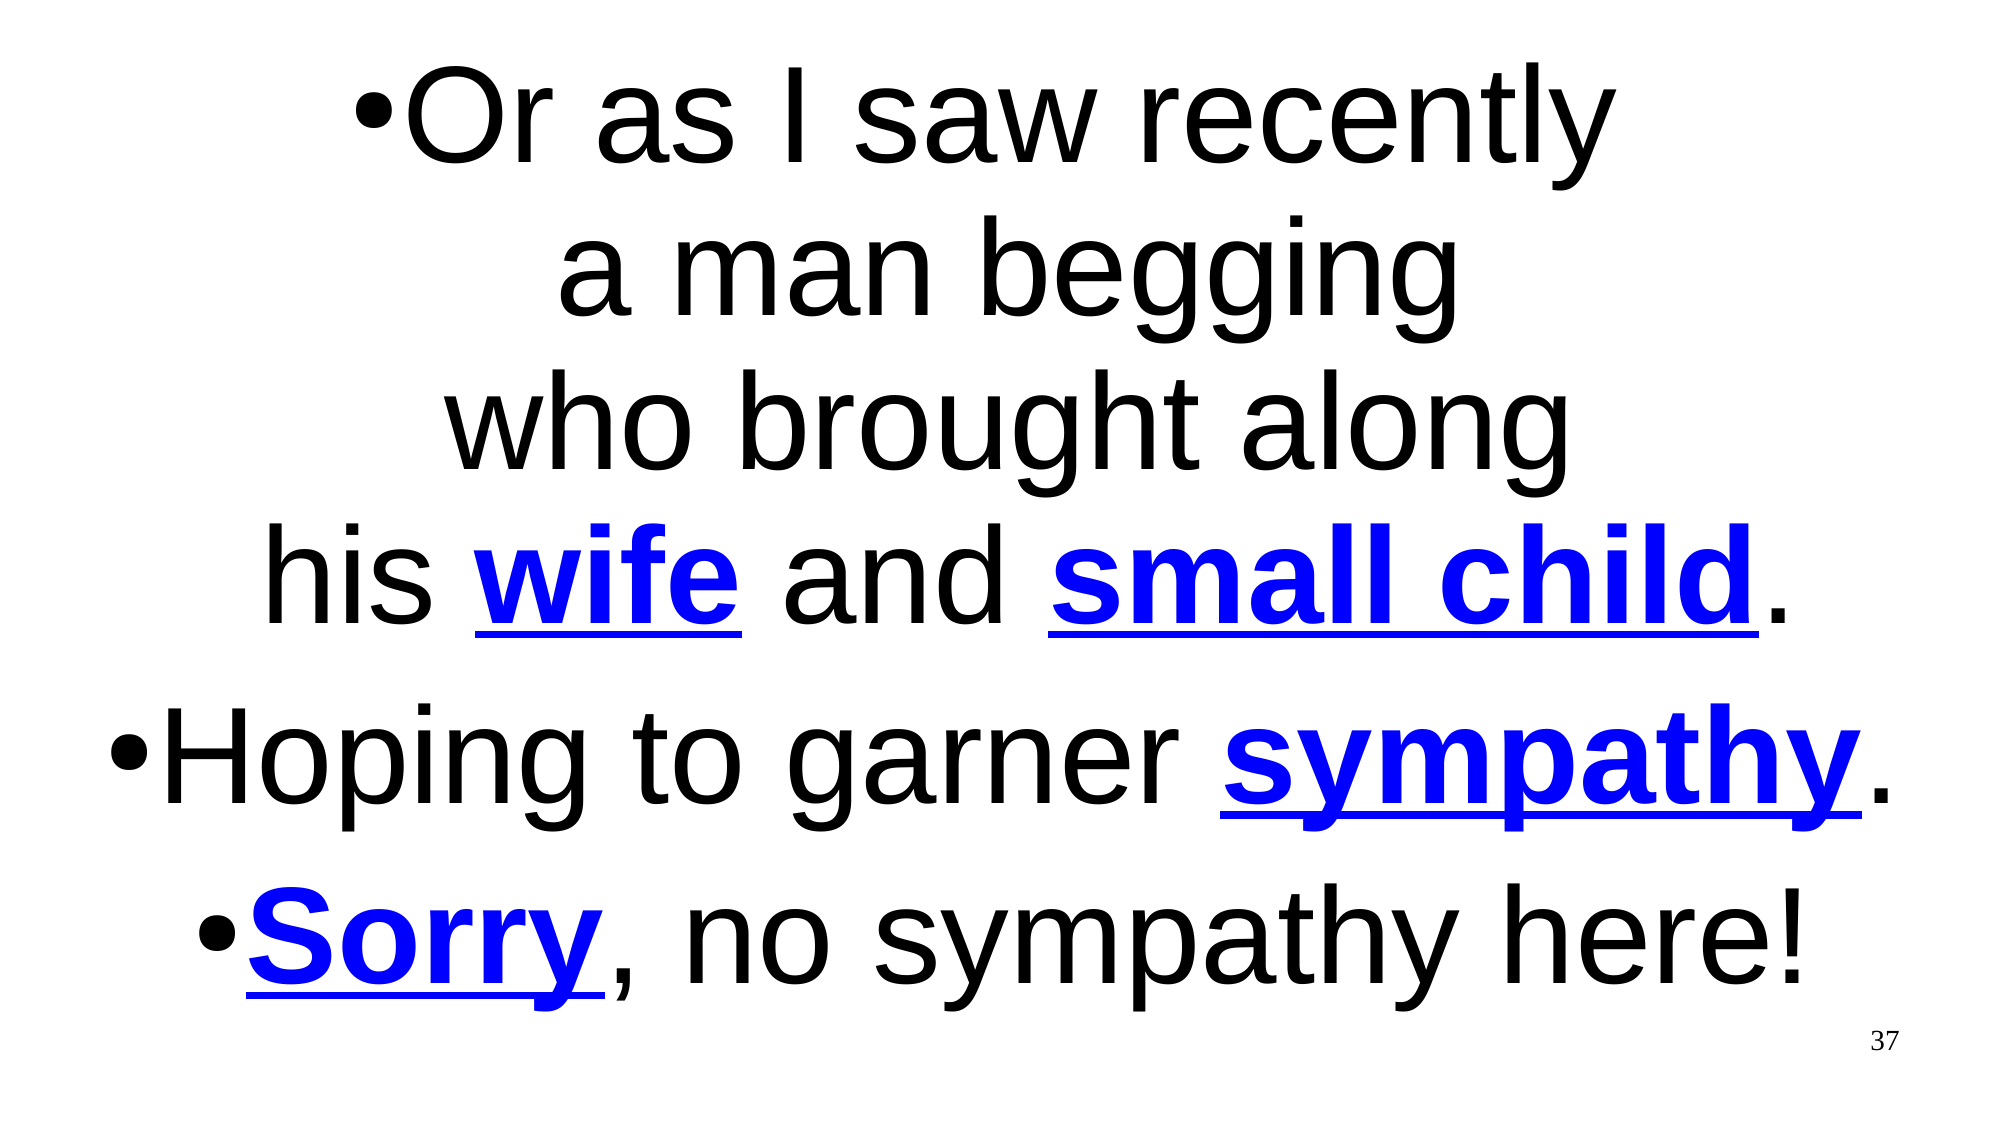

# Or as I saw recently a man begging who brought along his wife and small child.
Hoping to garner sympathy.
Sorry, no sympathy here!
37